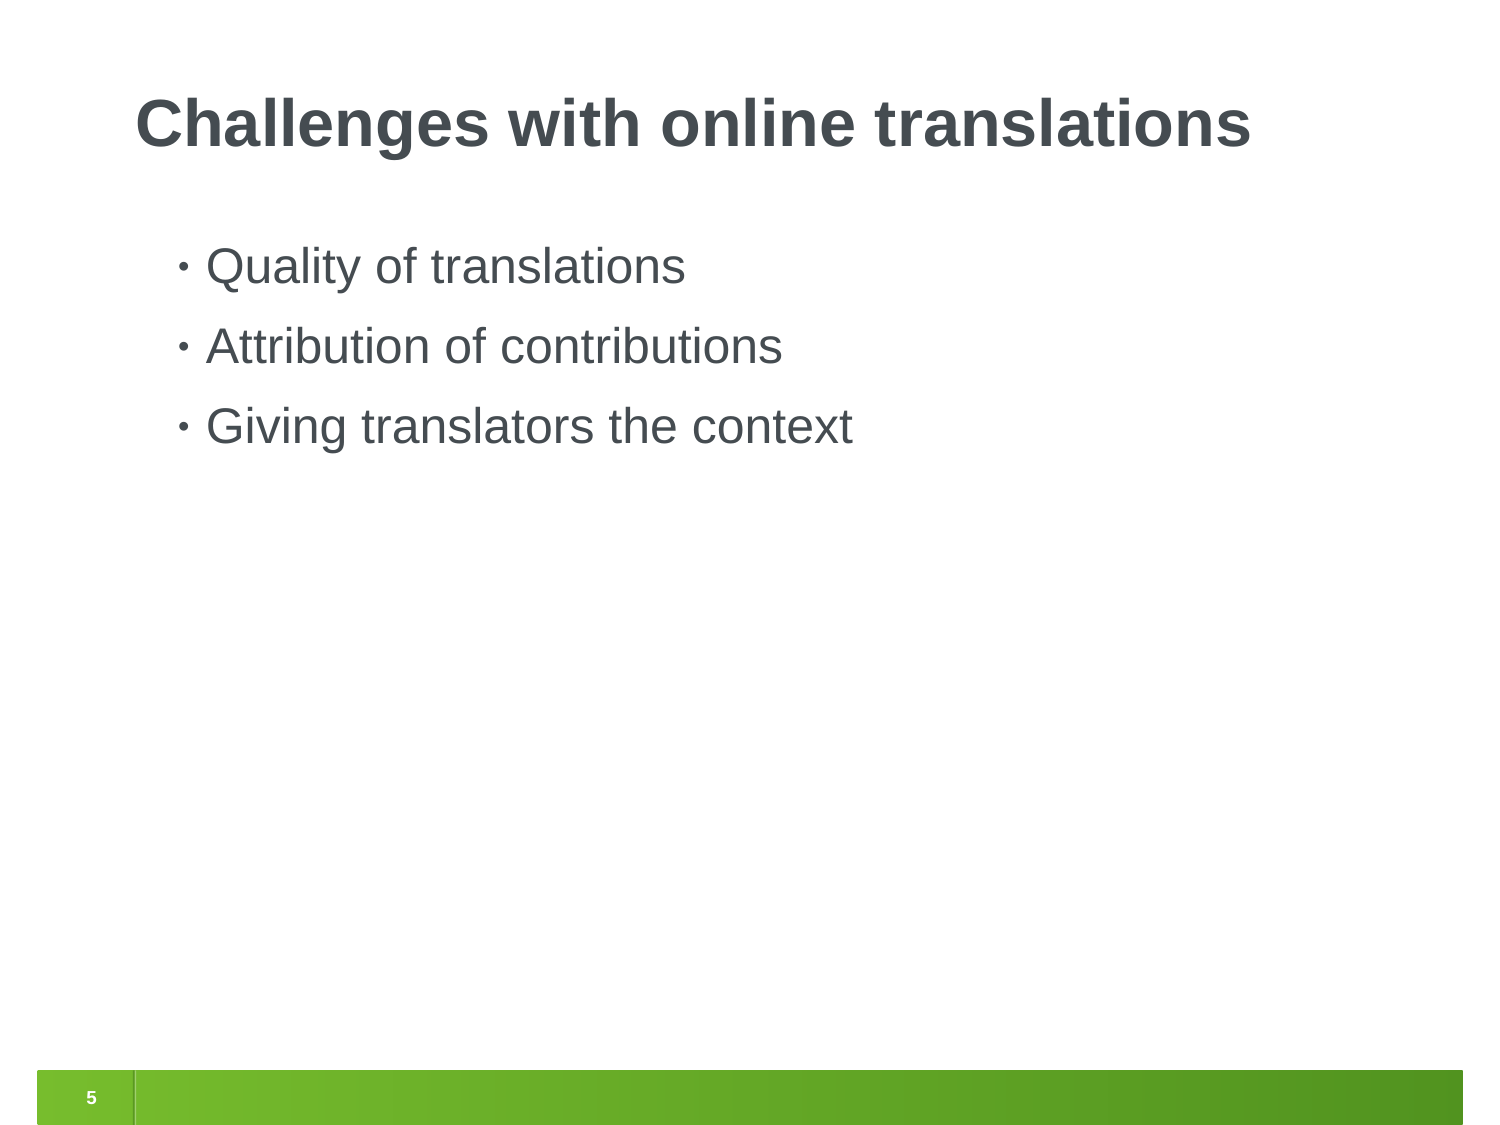

# Challenges with online translations
Quality of translations
Attribution of contributions
Giving translators the context